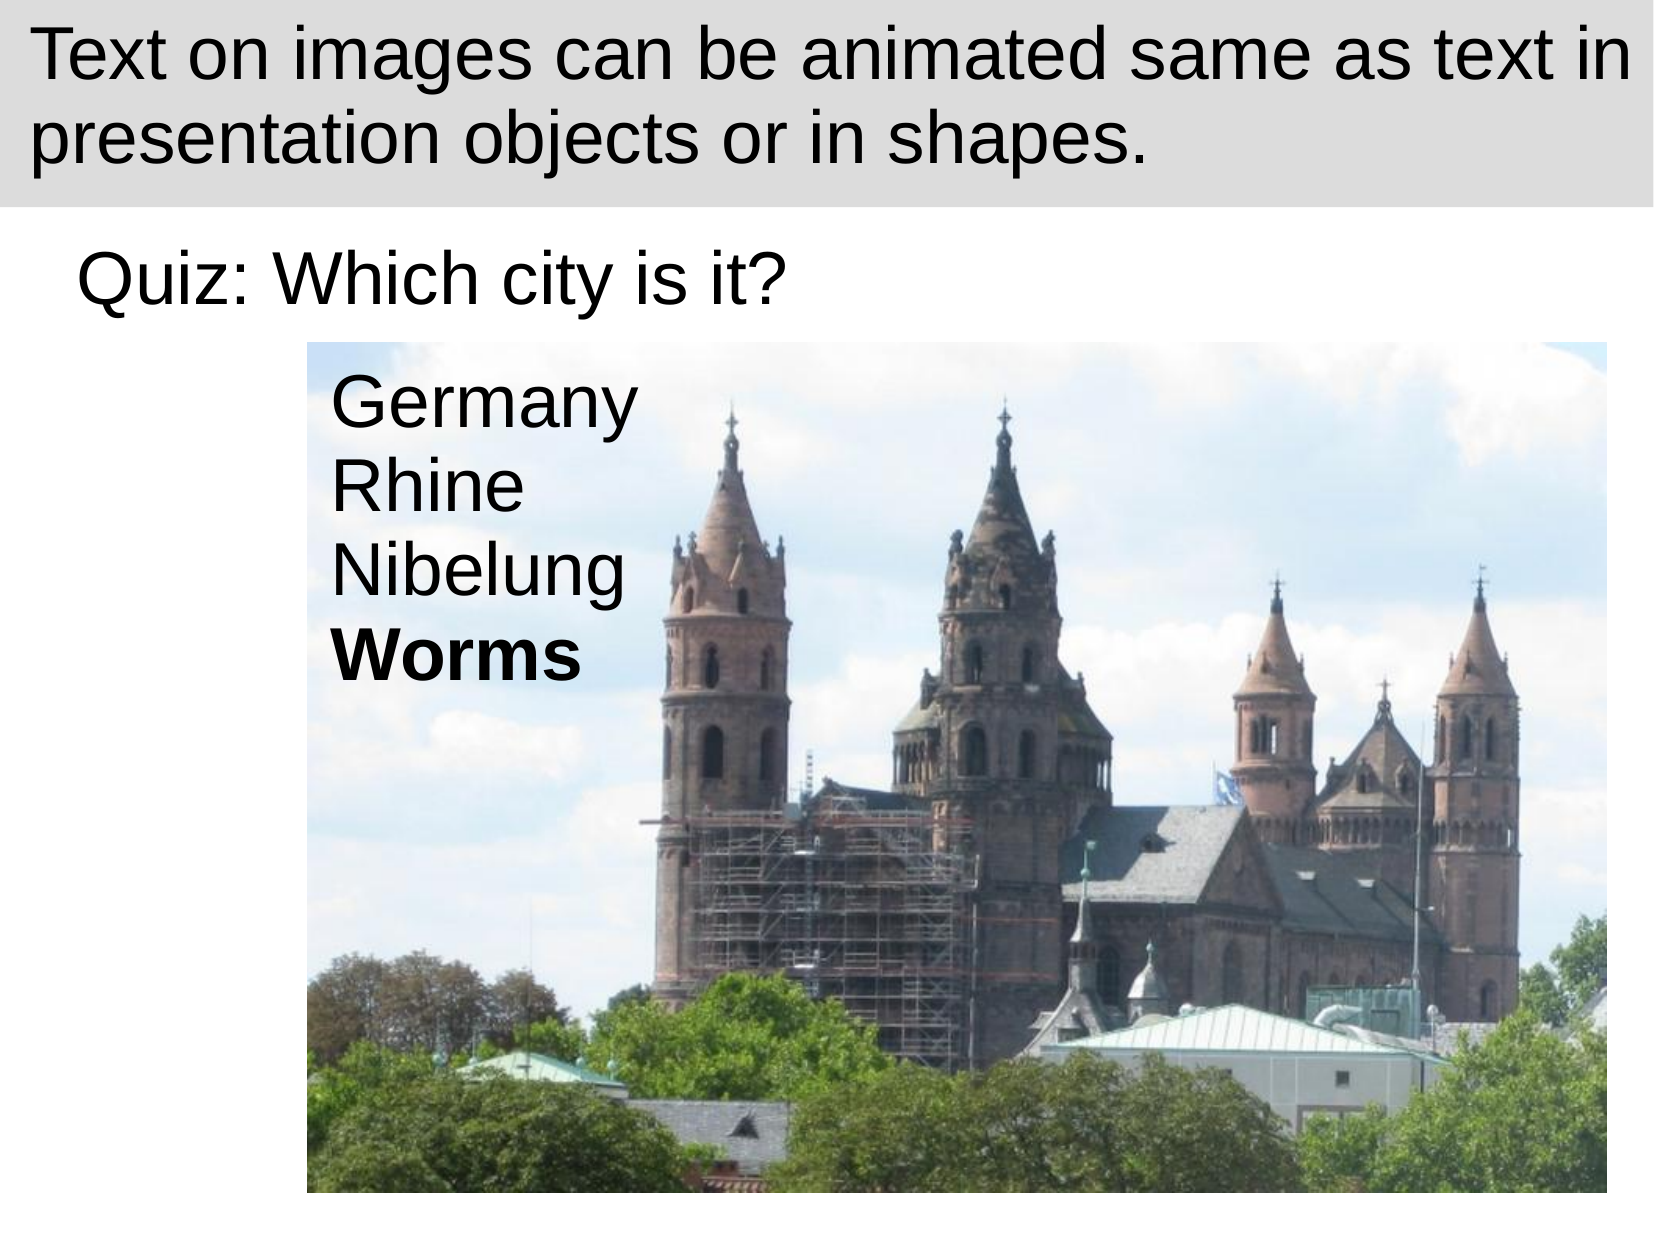

# Text on images can be animated same as text in presentation objects or in shapes.
Quiz: Which city is it?
Germany
Rhine
Nibelung
Worms